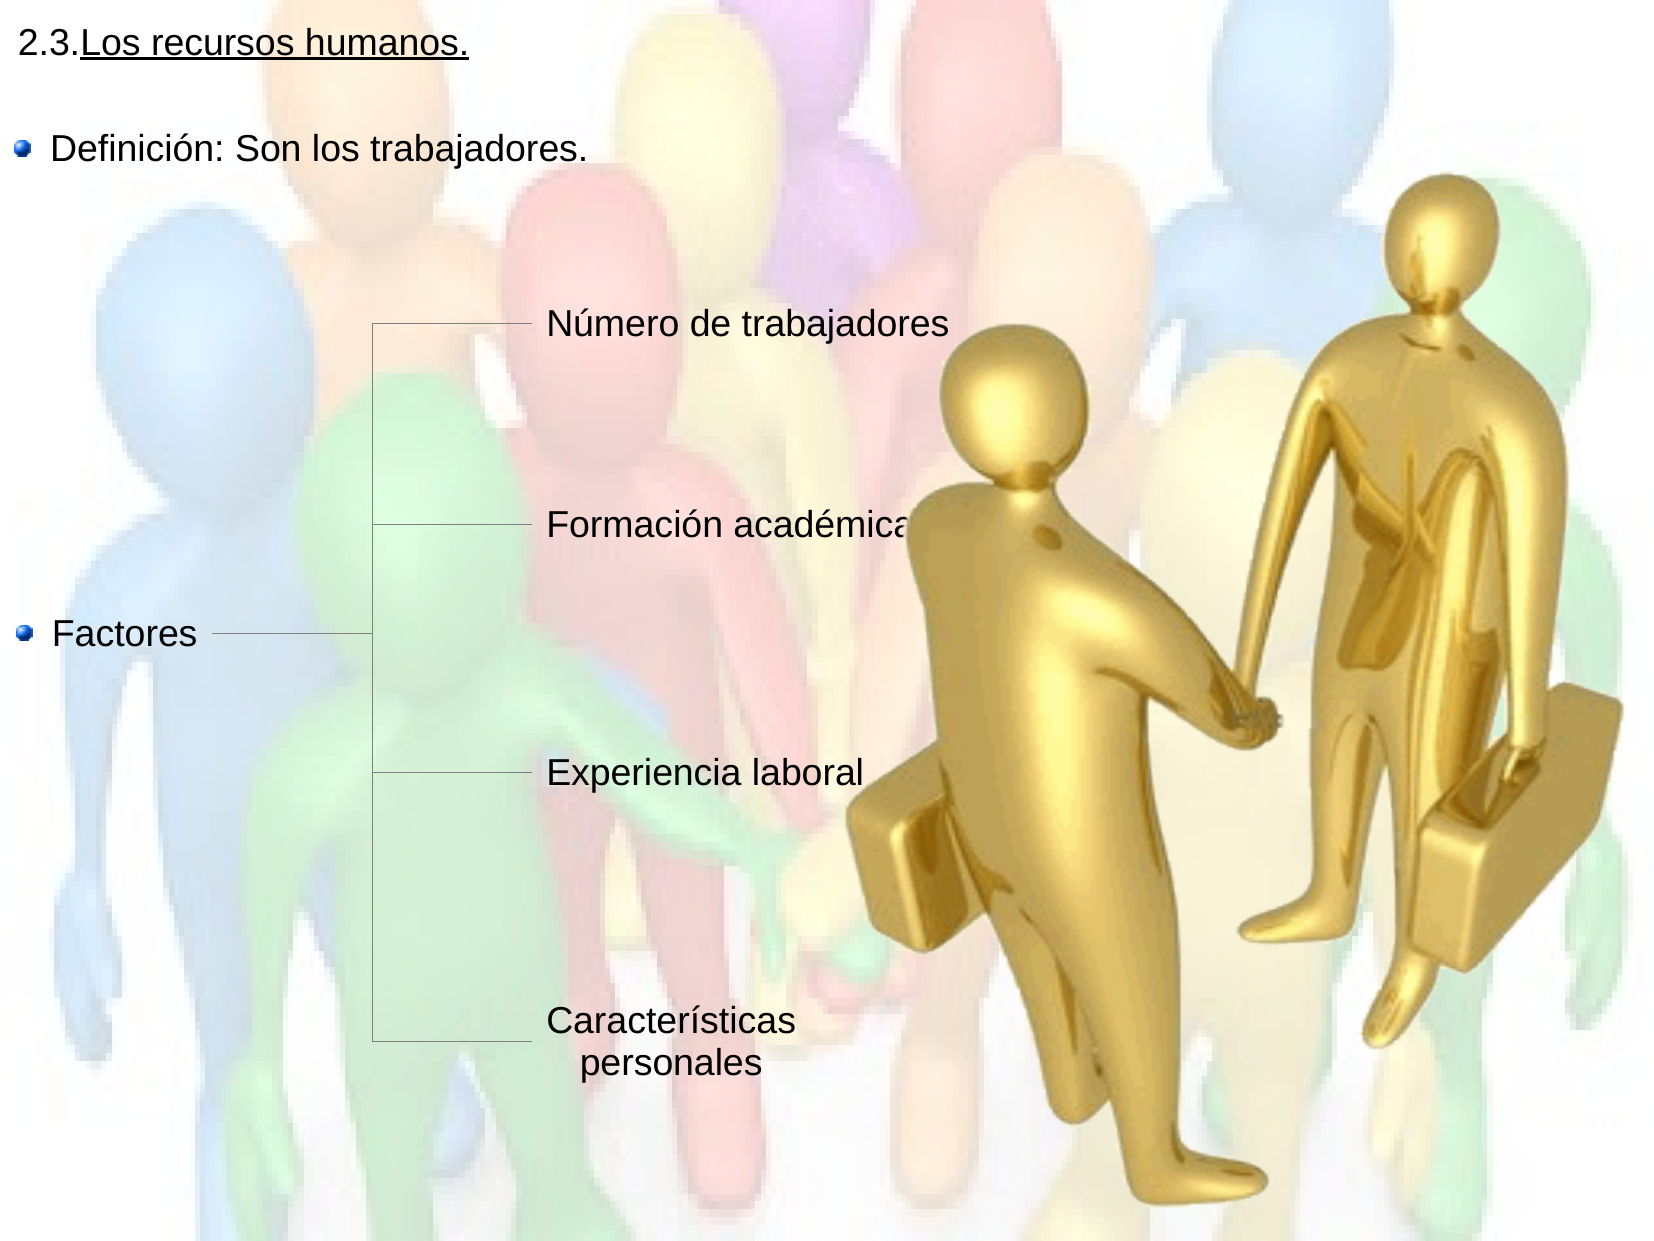

2.3.Los recursos humanos.
Definición: Son los trabajadores.
Número de trabajadores
Formación académica
Factores
Experiencia laboral
Características
personales